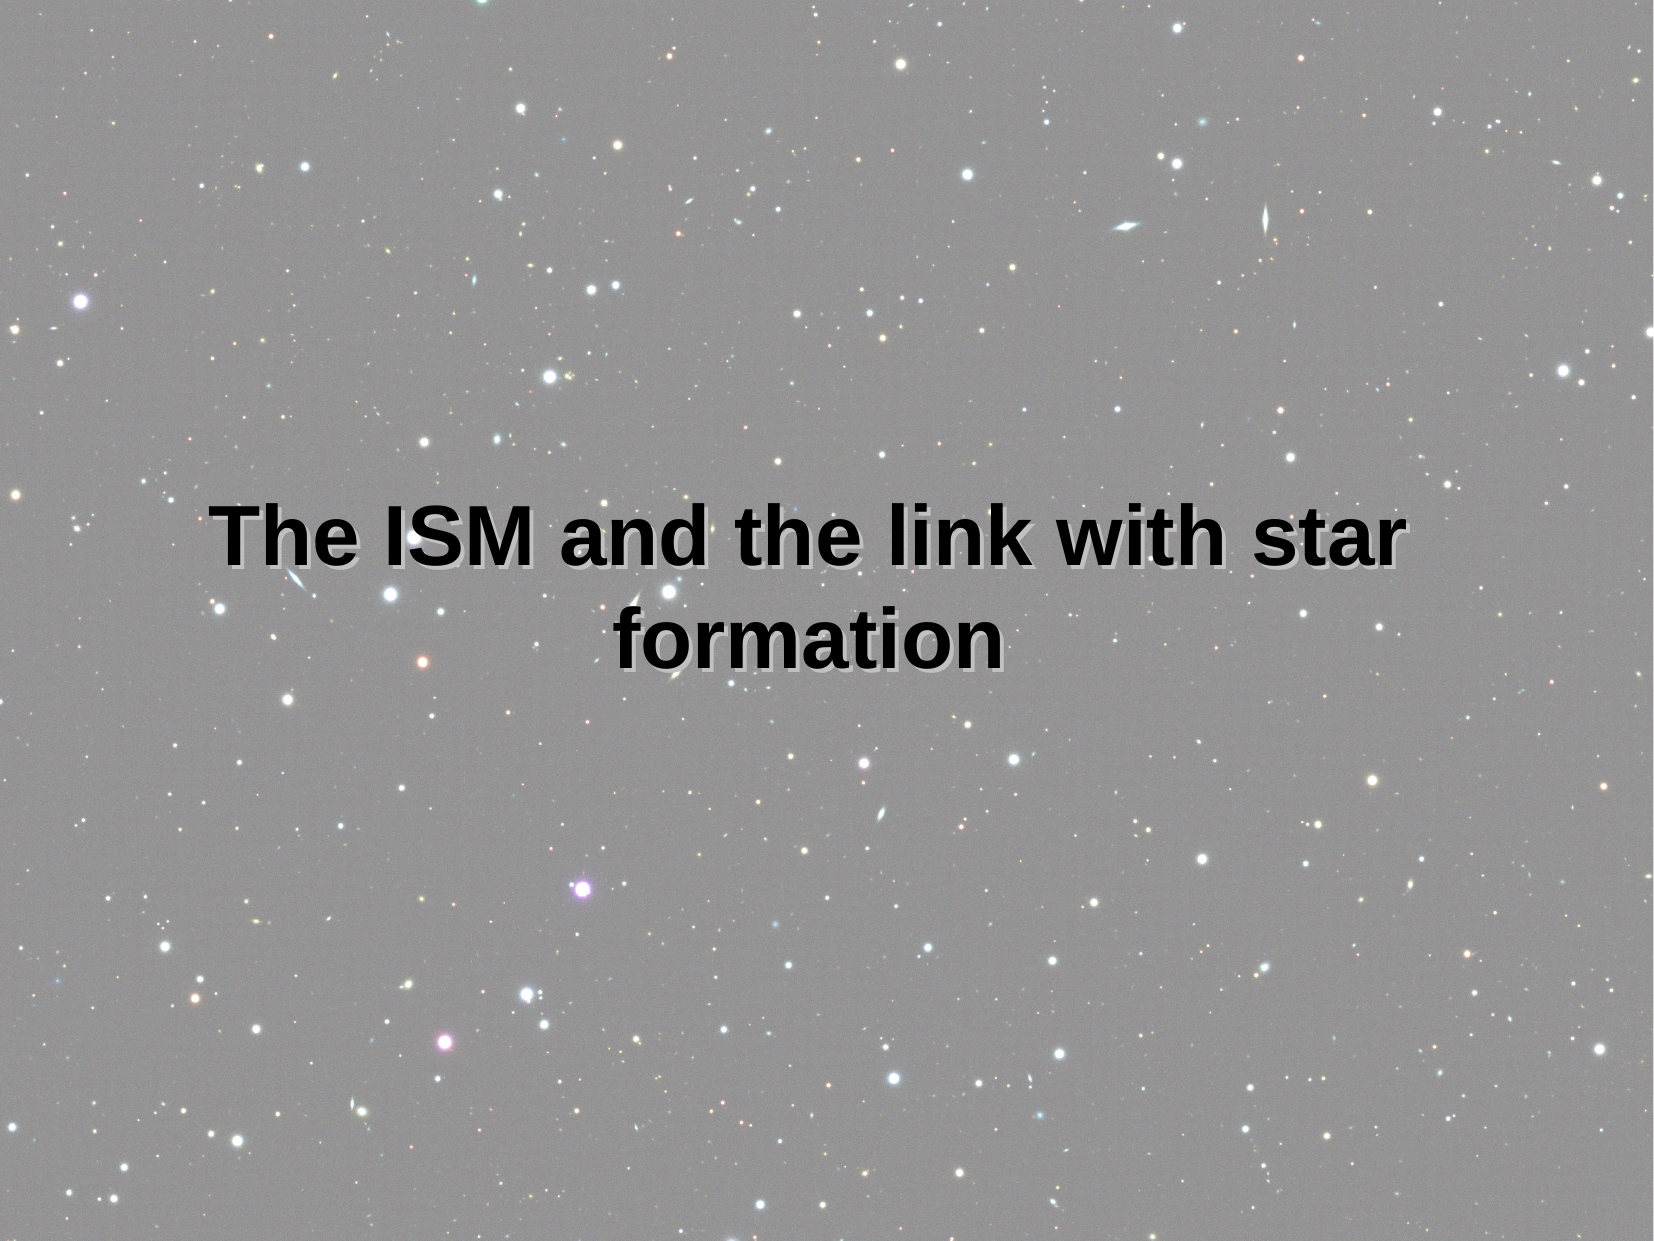

#
The ISM and the link with star formation